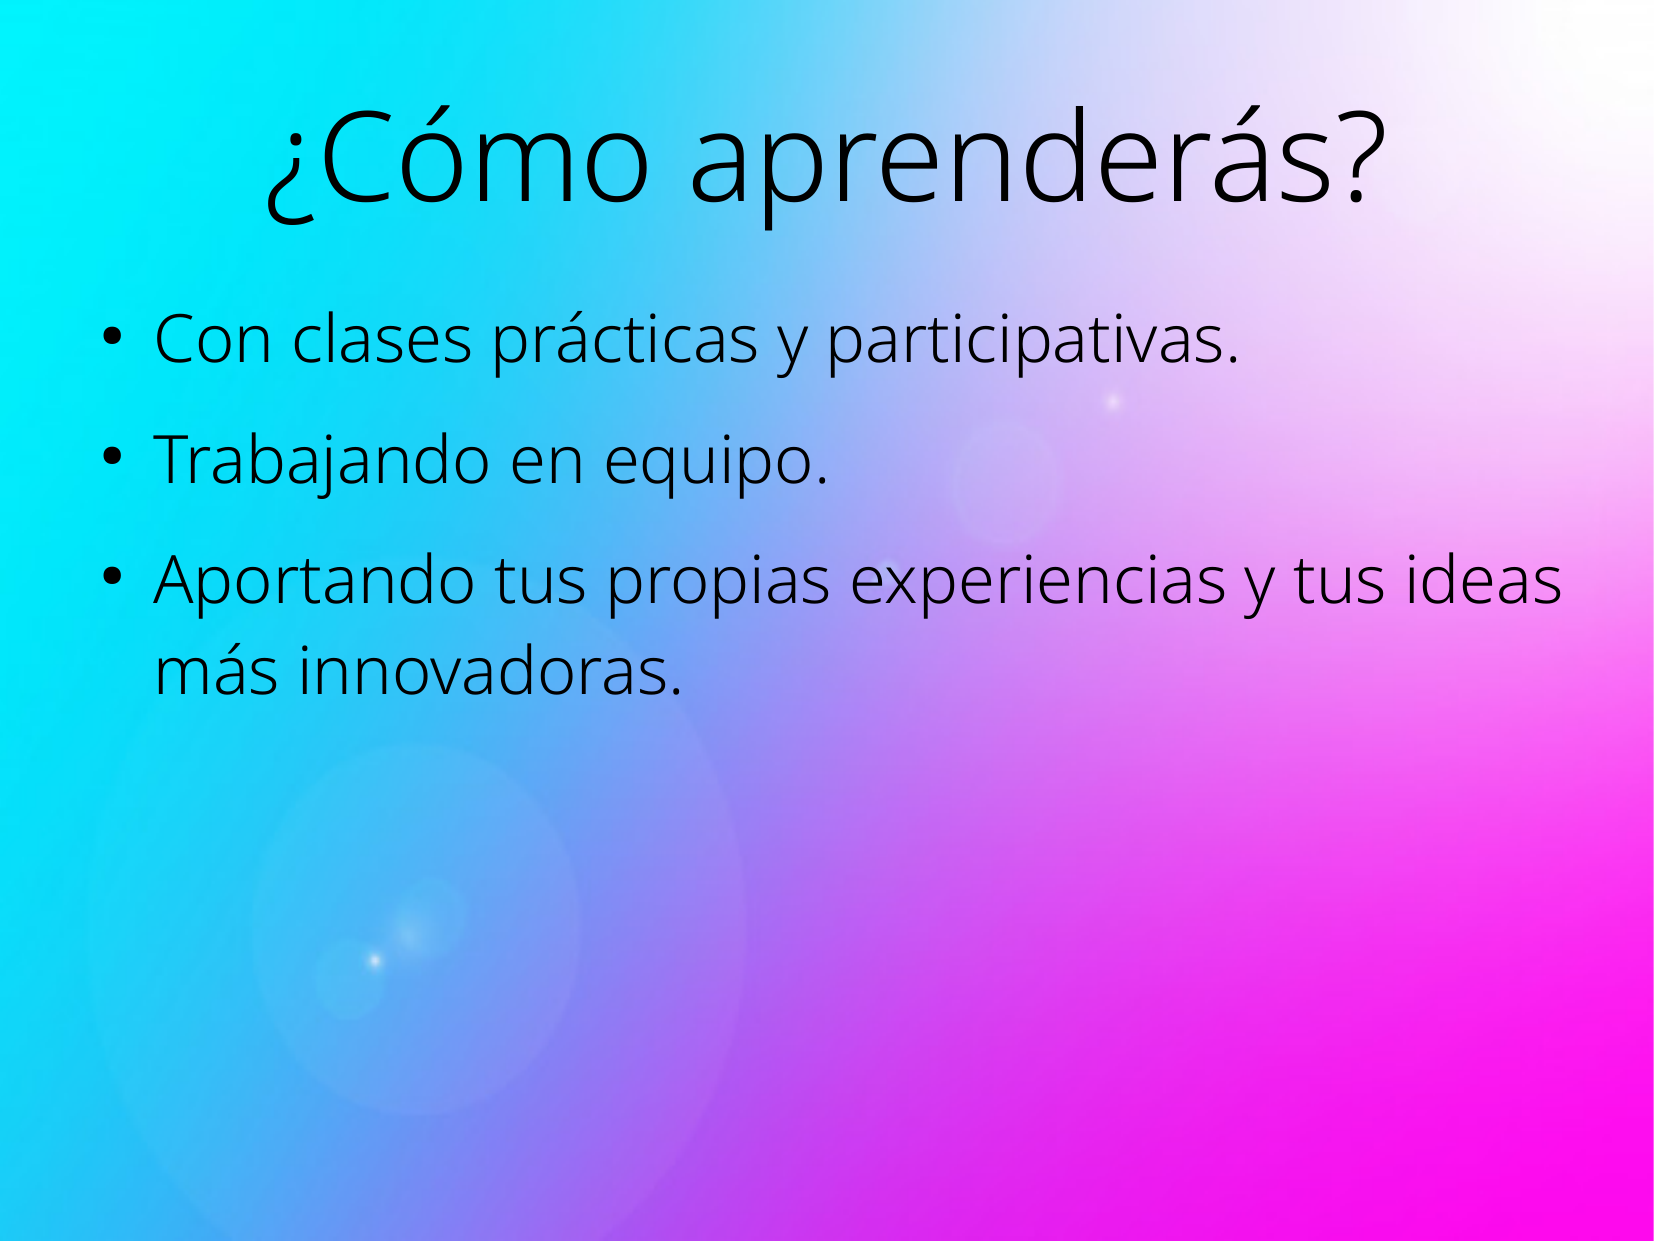

# ¿Cómo aprenderás?
Con clases prácticas y participativas.
Trabajando en equipo.
Aportando tus propias experiencias y tus ideas más innovadoras.